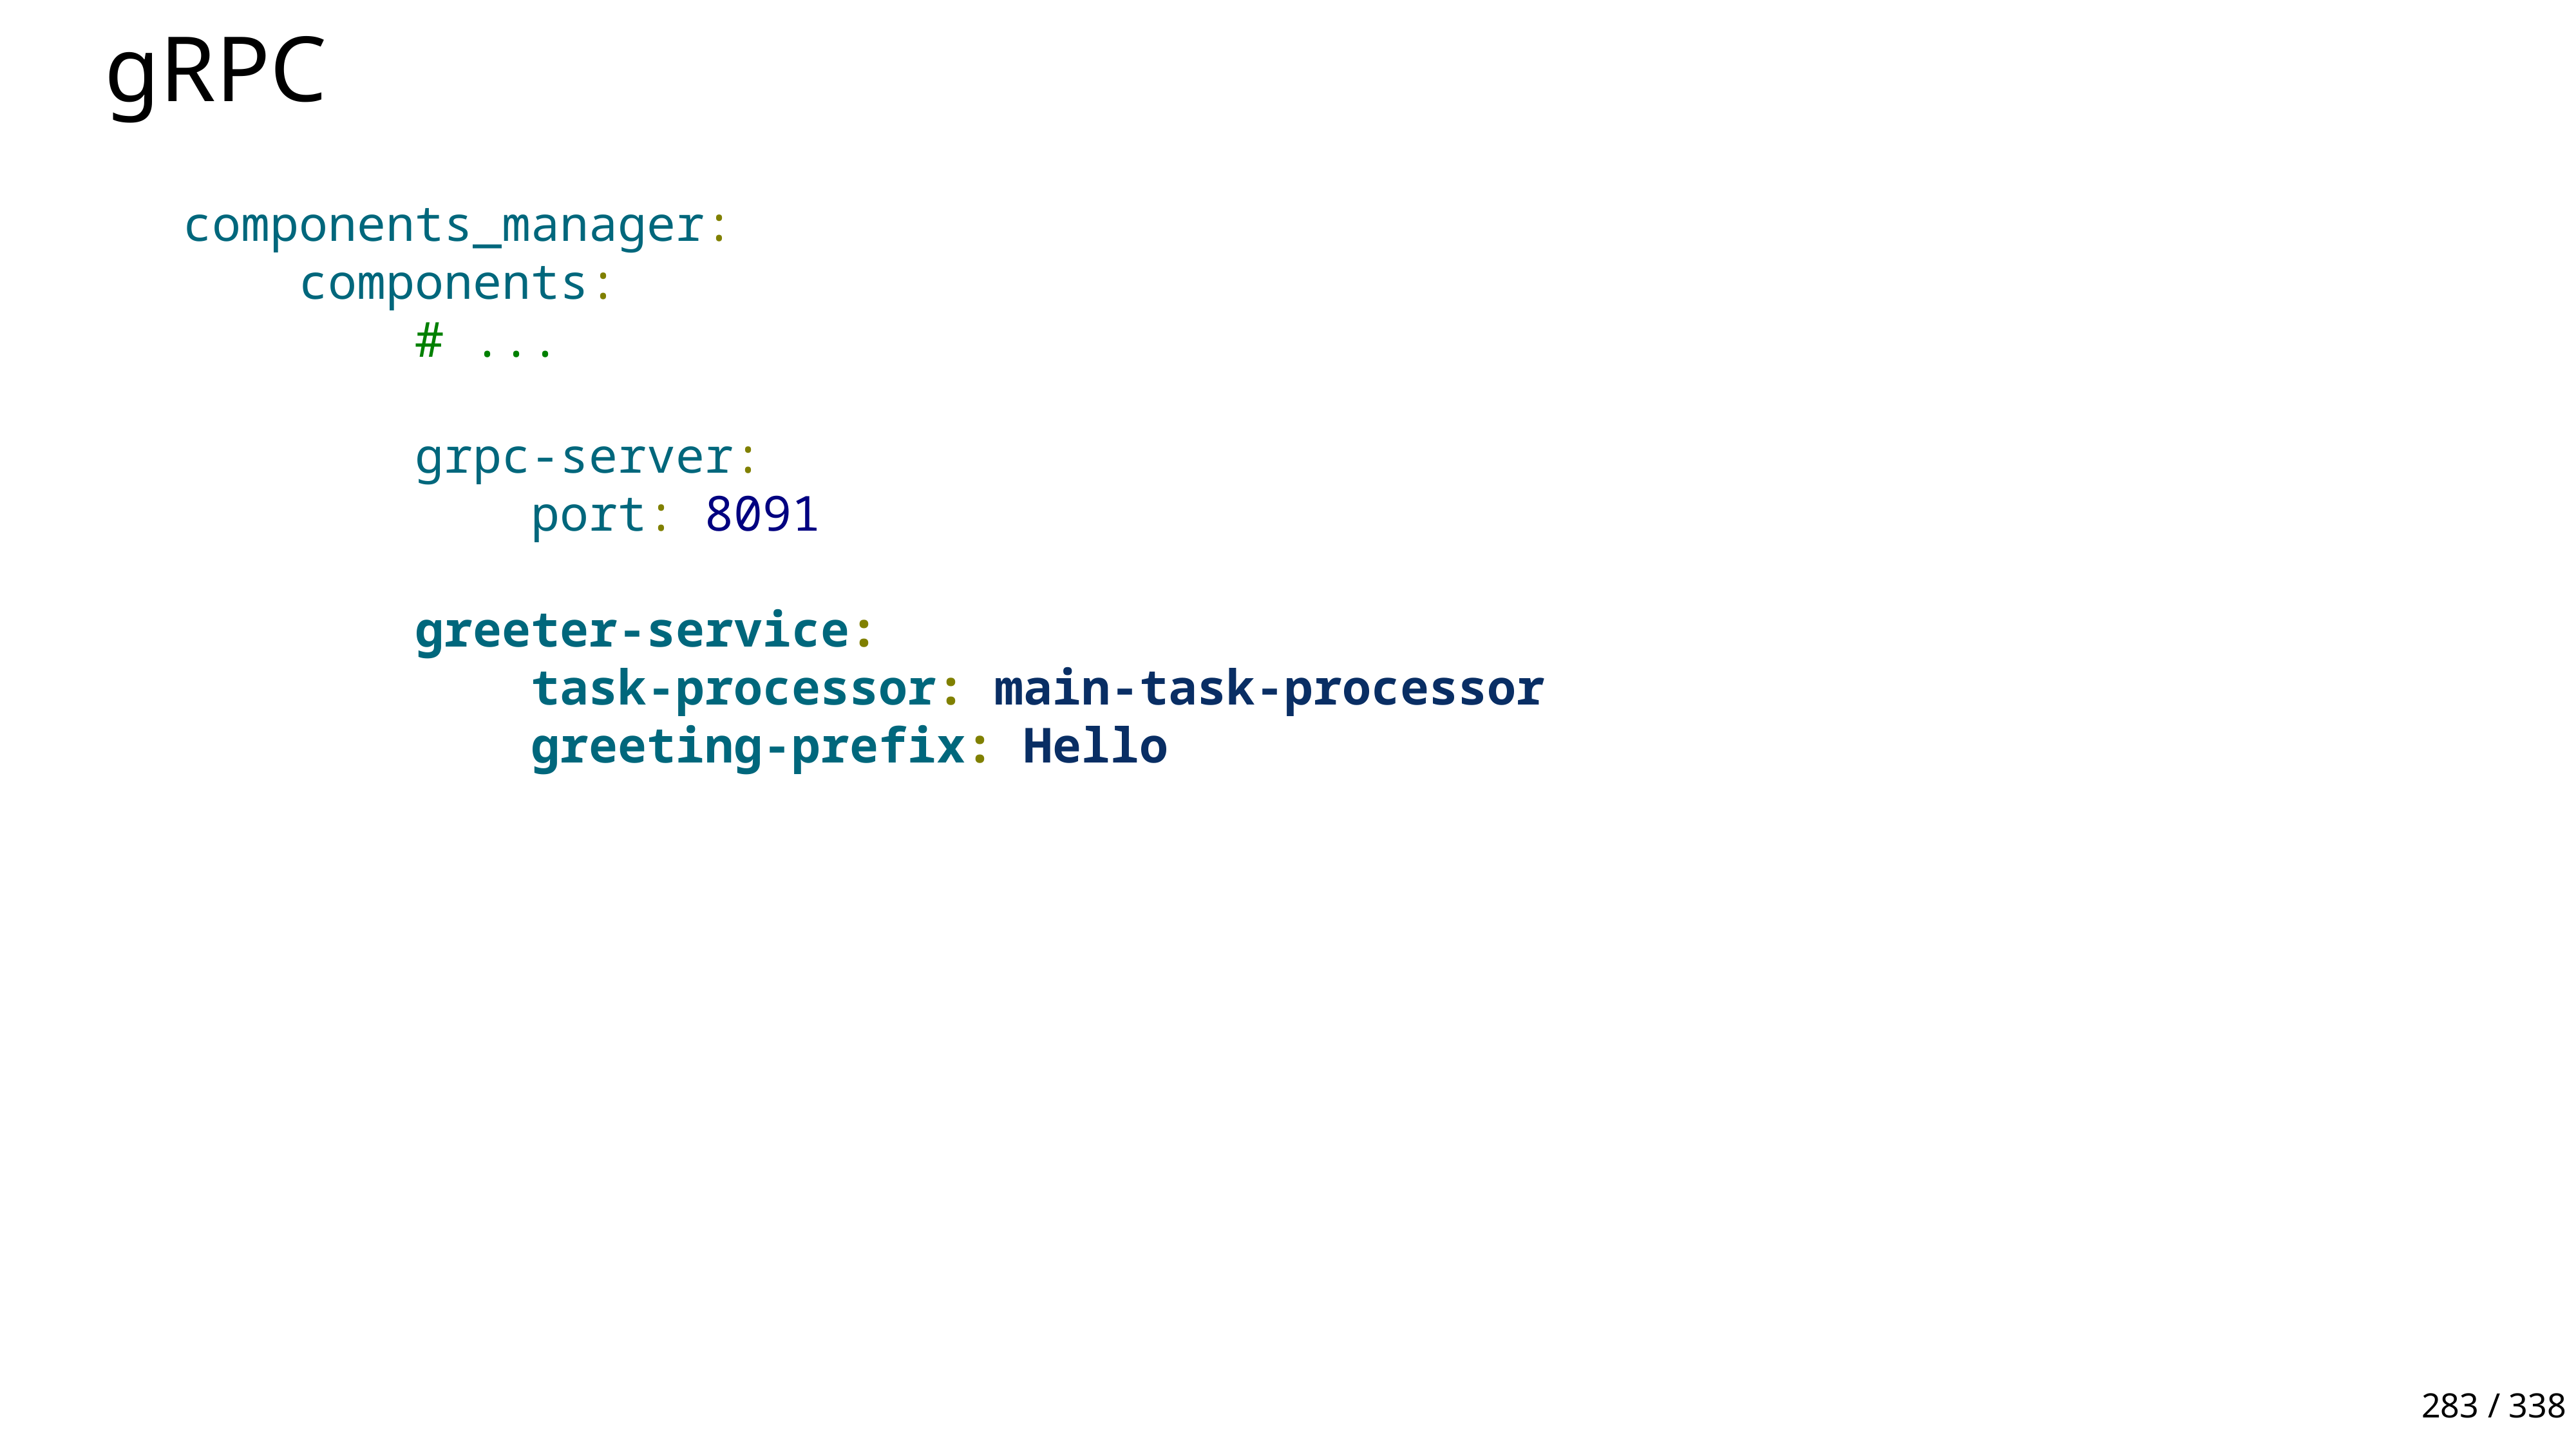

gRPC
components_manager:
 components:
 # ...
 grpc-server:
 port: 8091
 greeter-service:
 task-processor: main-task-processor
 greeting-prefix: Hello